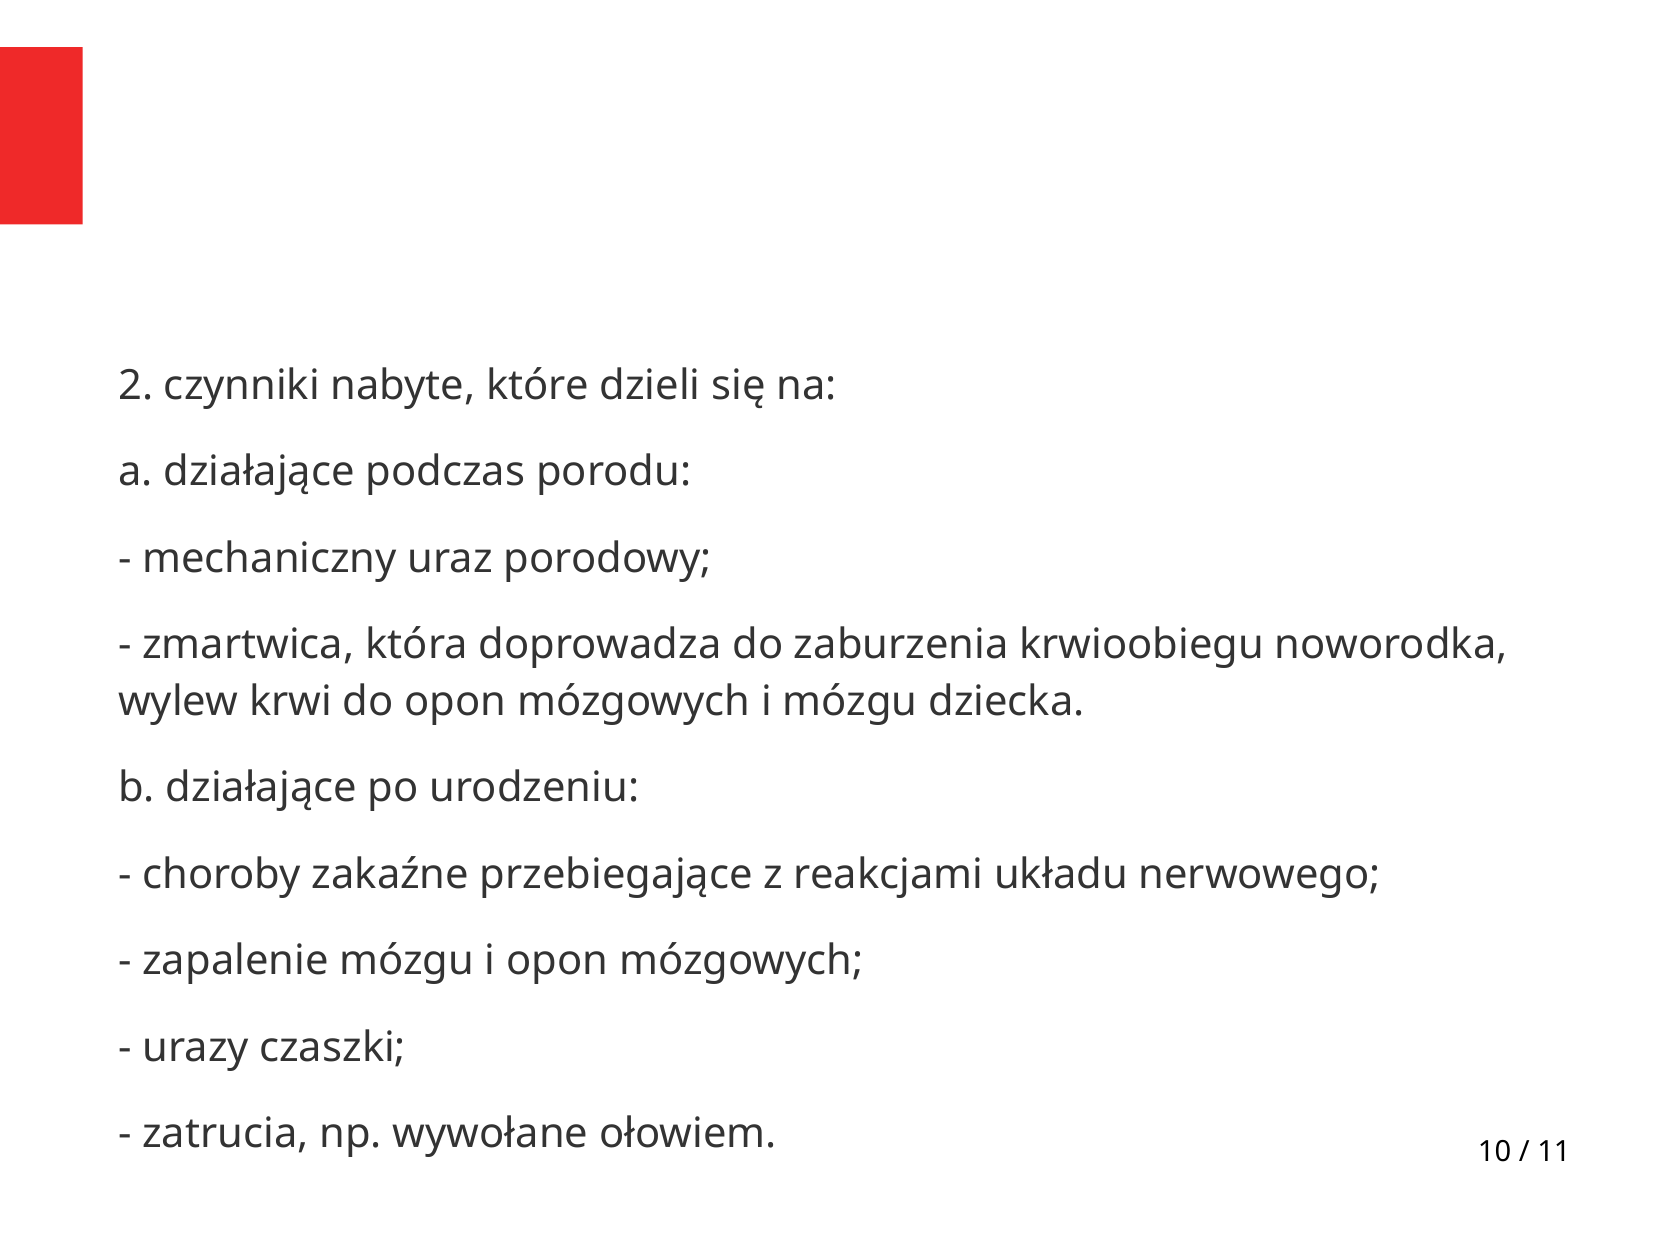

#
2. czynniki nabyte, które dzieli się na:
a. działające podczas porodu:
- mechaniczny uraz porodowy;
- zmartwica, która doprowadza do zaburzenia krwioobiegu noworodka, wylew krwi do opon mózgowych i mózgu dziecka.
b. działające po urodzeniu:
- choroby zakaźne przebiegające z reakcjami układu nerwowego;
- zapalenie mózgu i opon mózgowych;
- urazy czaszki;
- zatrucia, np. wywołane ołowiem.
10